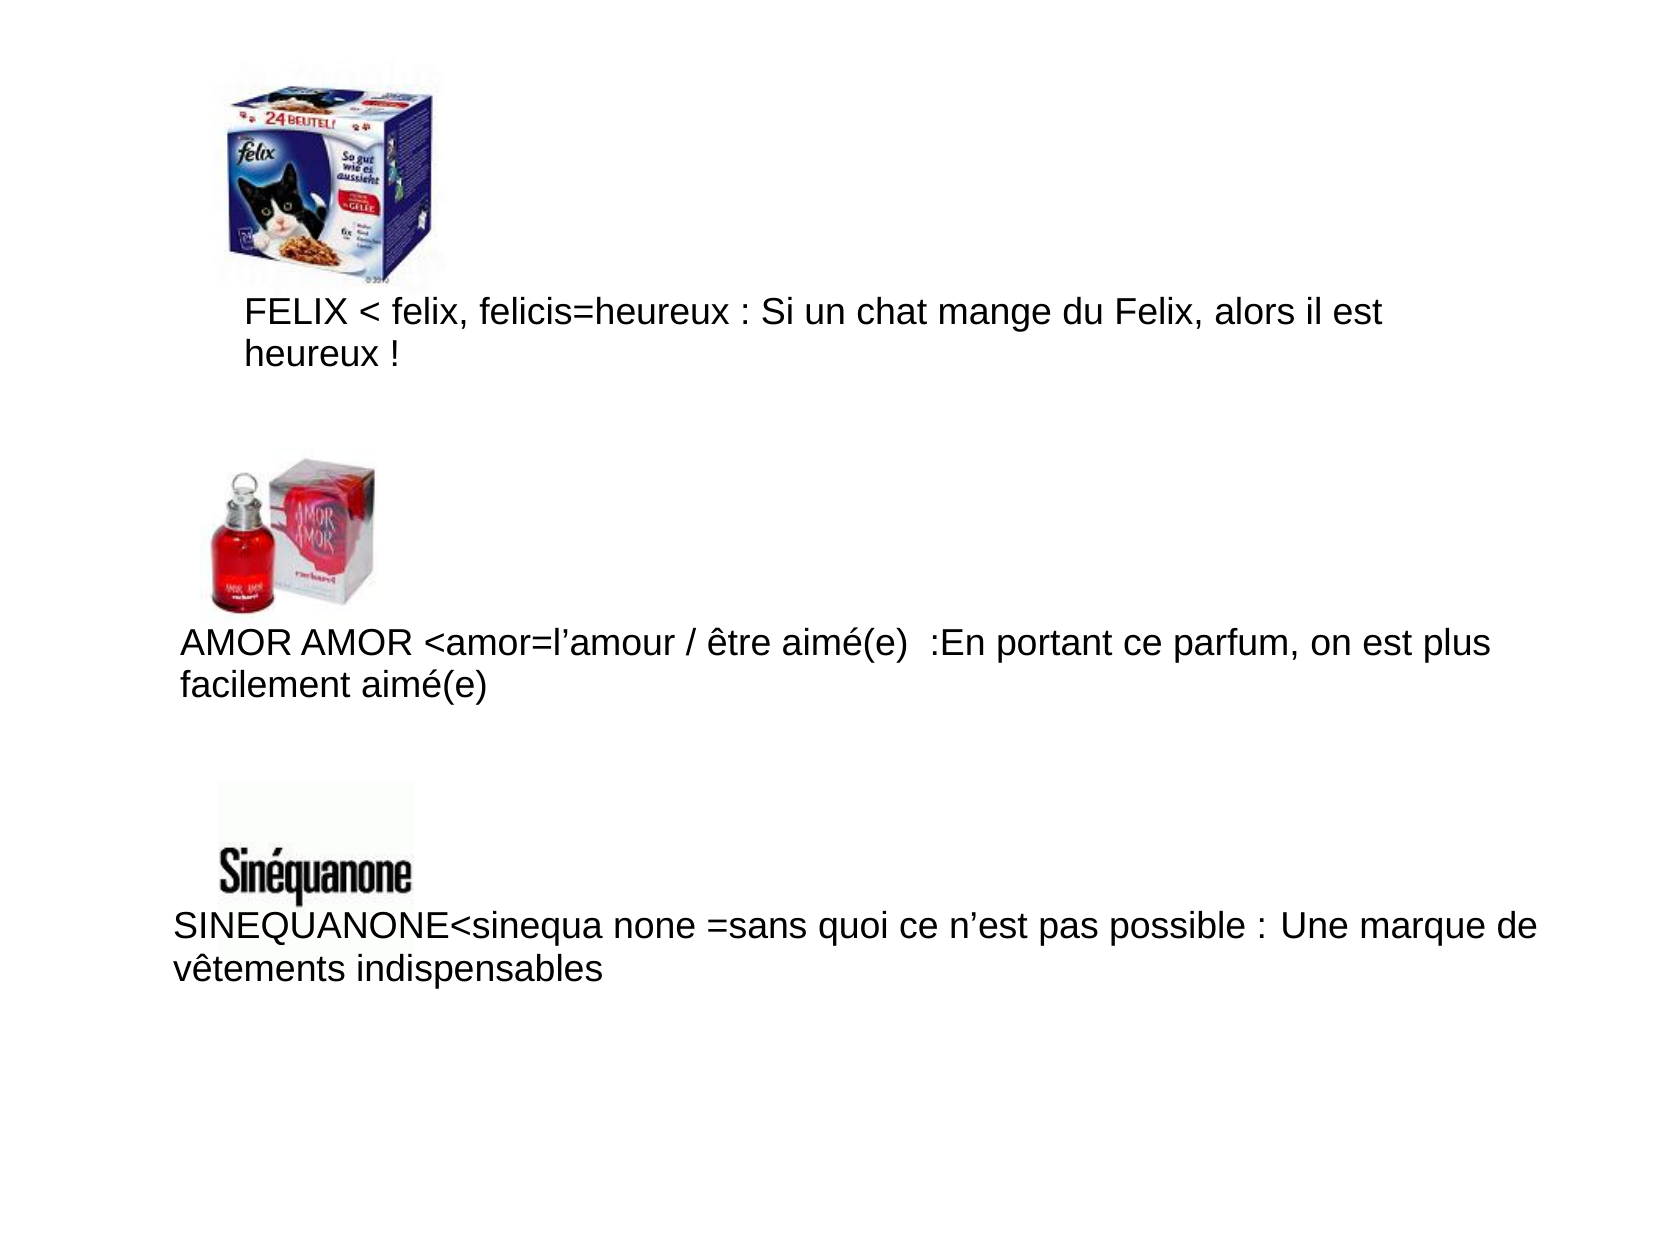

FELIX <	felix, felicis=heureux :	Si un chat mange du Felix, alors il est heureux !
AMOR AMOR <amor=l’amour / être aimé(e)  :En portant ce parfum, on est plus facilement aimé(e)
SINEQUANONE<sinequa none =sans quoi ce n’est pas possible : 	Une marque de vêtements indispensables